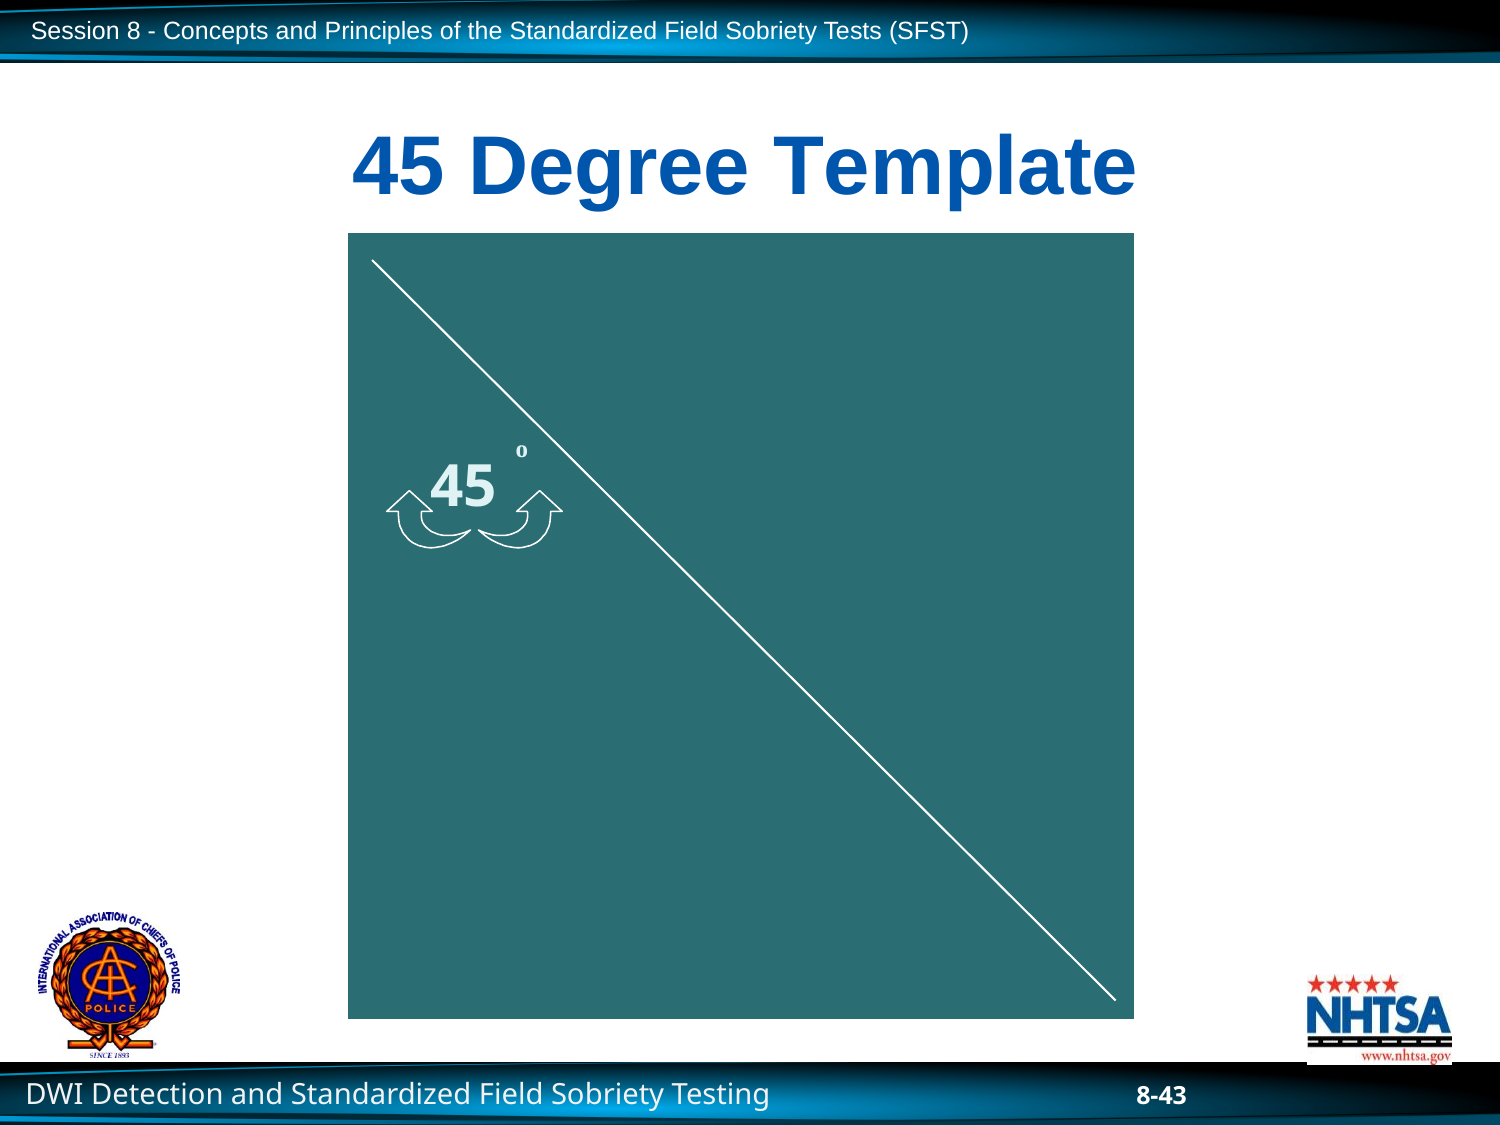

# 45 Degree Template
o
45
8-42